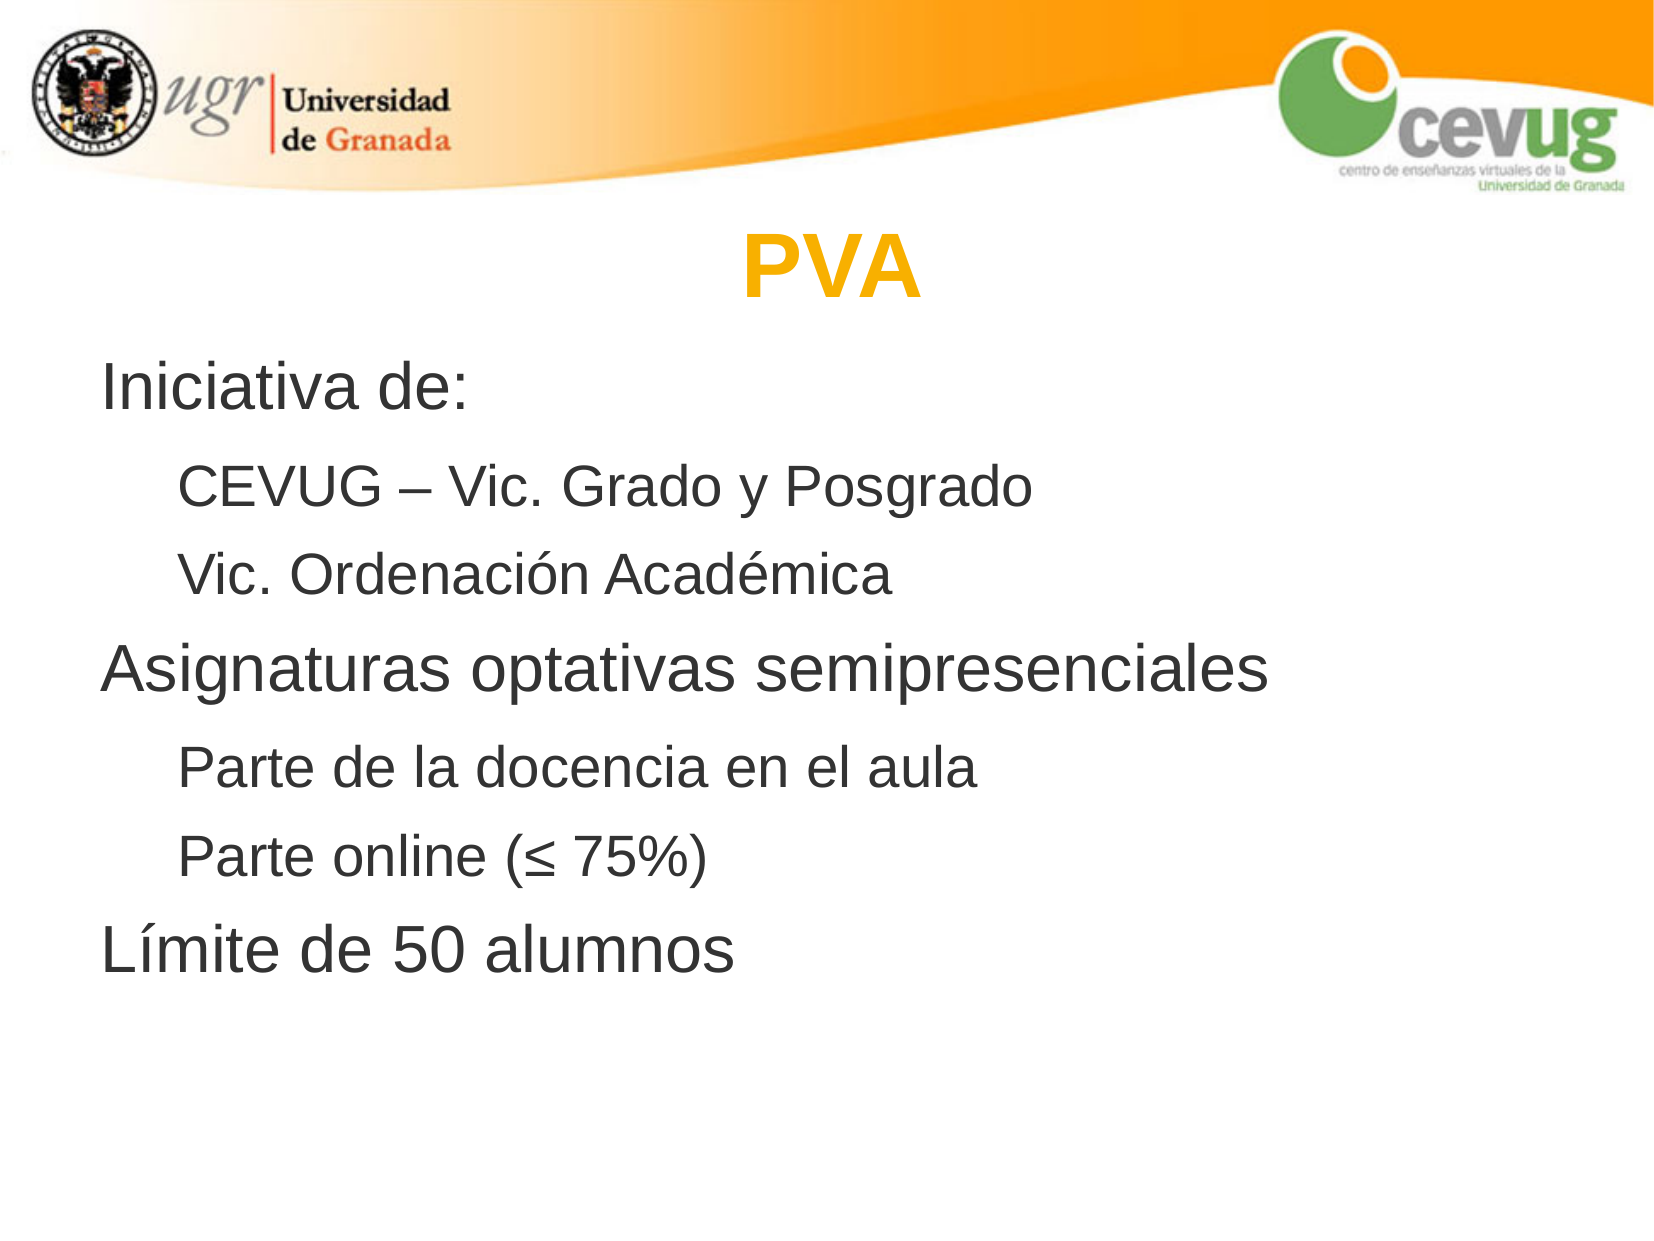

# PVA
Iniciativa de:
CEVUG – Vic. Grado y Posgrado
Vic. Ordenación Académica
Asignaturas optativas semipresenciales
Parte de la docencia en el aula
Parte online (≤ 75%)
Límite de 50 alumnos